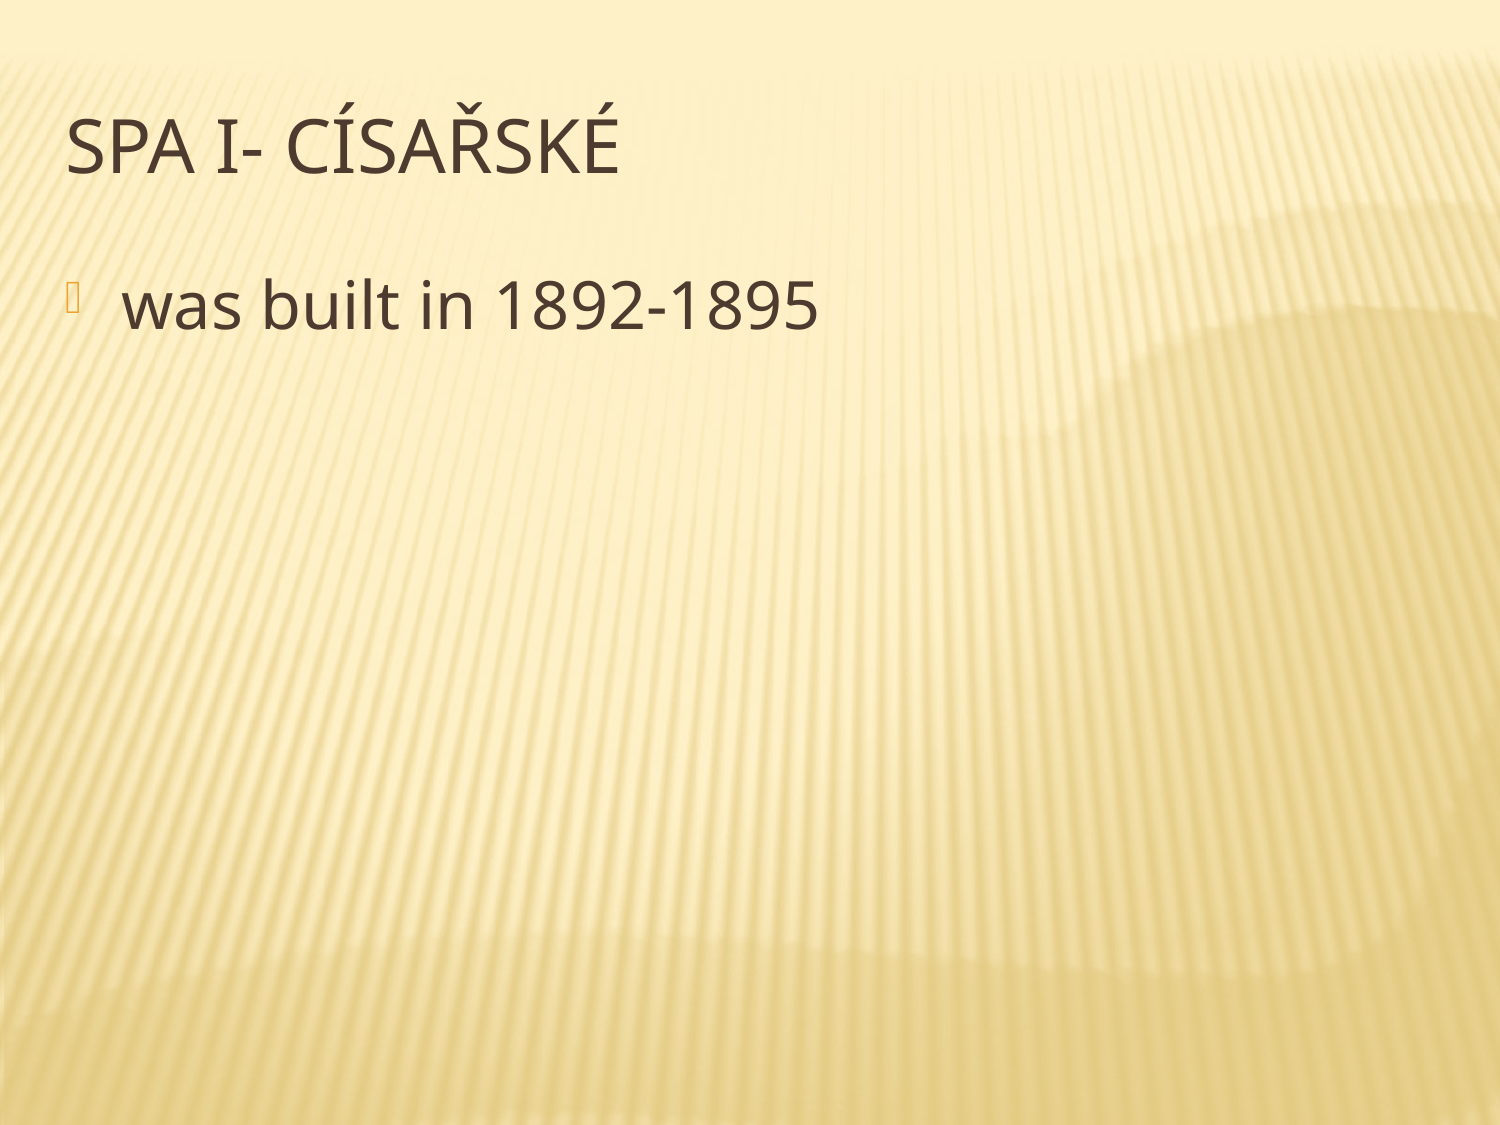

# SPA I- Císařské
was built in 1892-1895